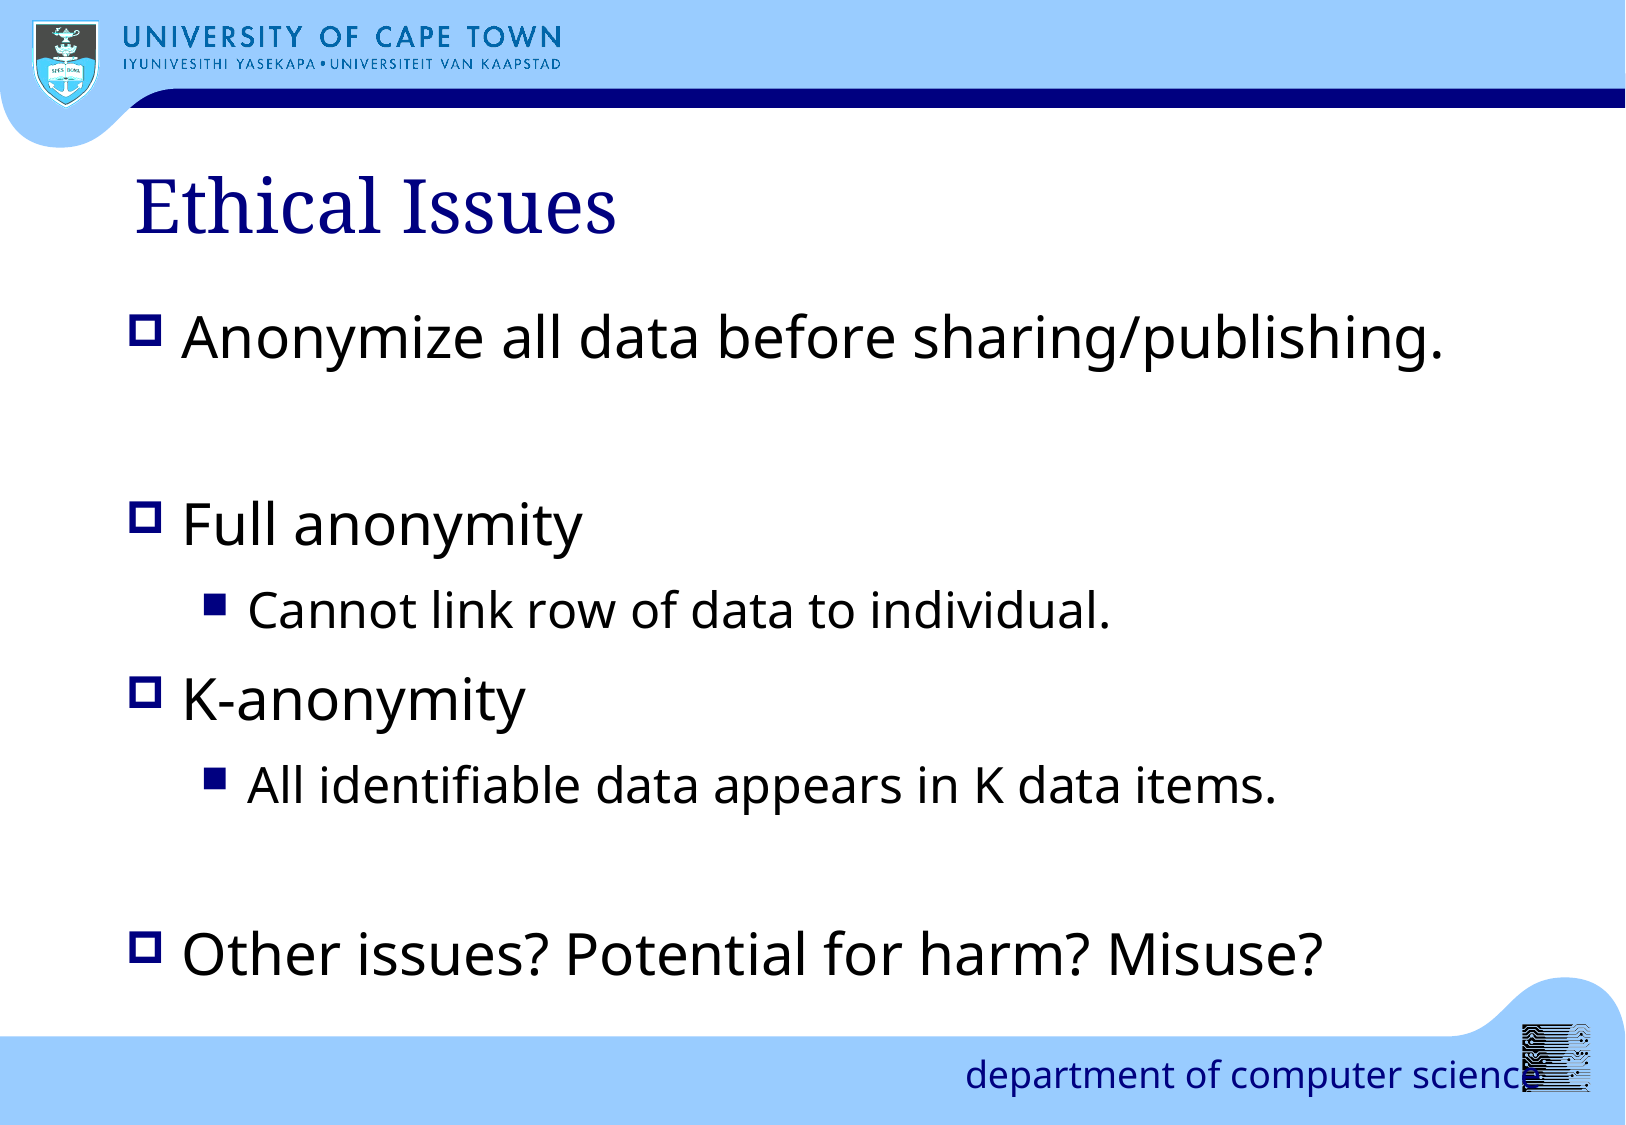

# Ethical Issues
Anonymize all data before sharing/publishing.
Full anonymity
Cannot link row of data to individual.
K-anonymity
All identifiable data appears in K data items.
Other issues? Potential for harm? Misuse?